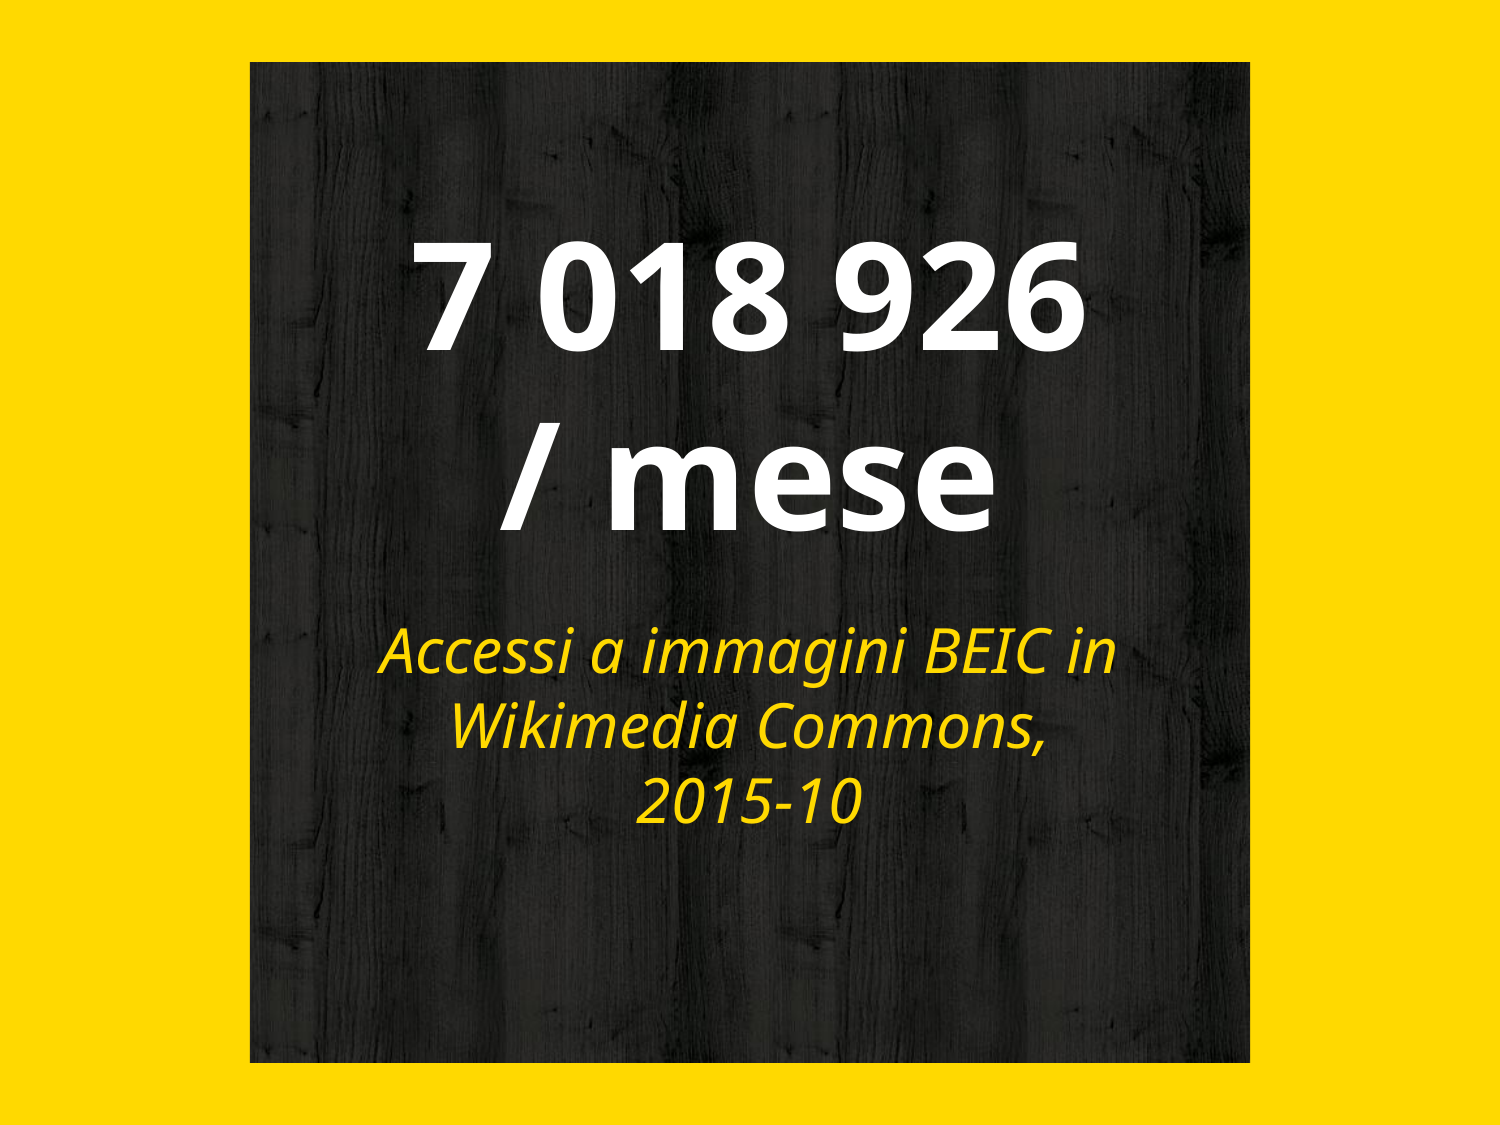

# 7 018 926 / mese
Accessi a immagini BEIC in Wikimedia Commons, 2015-10